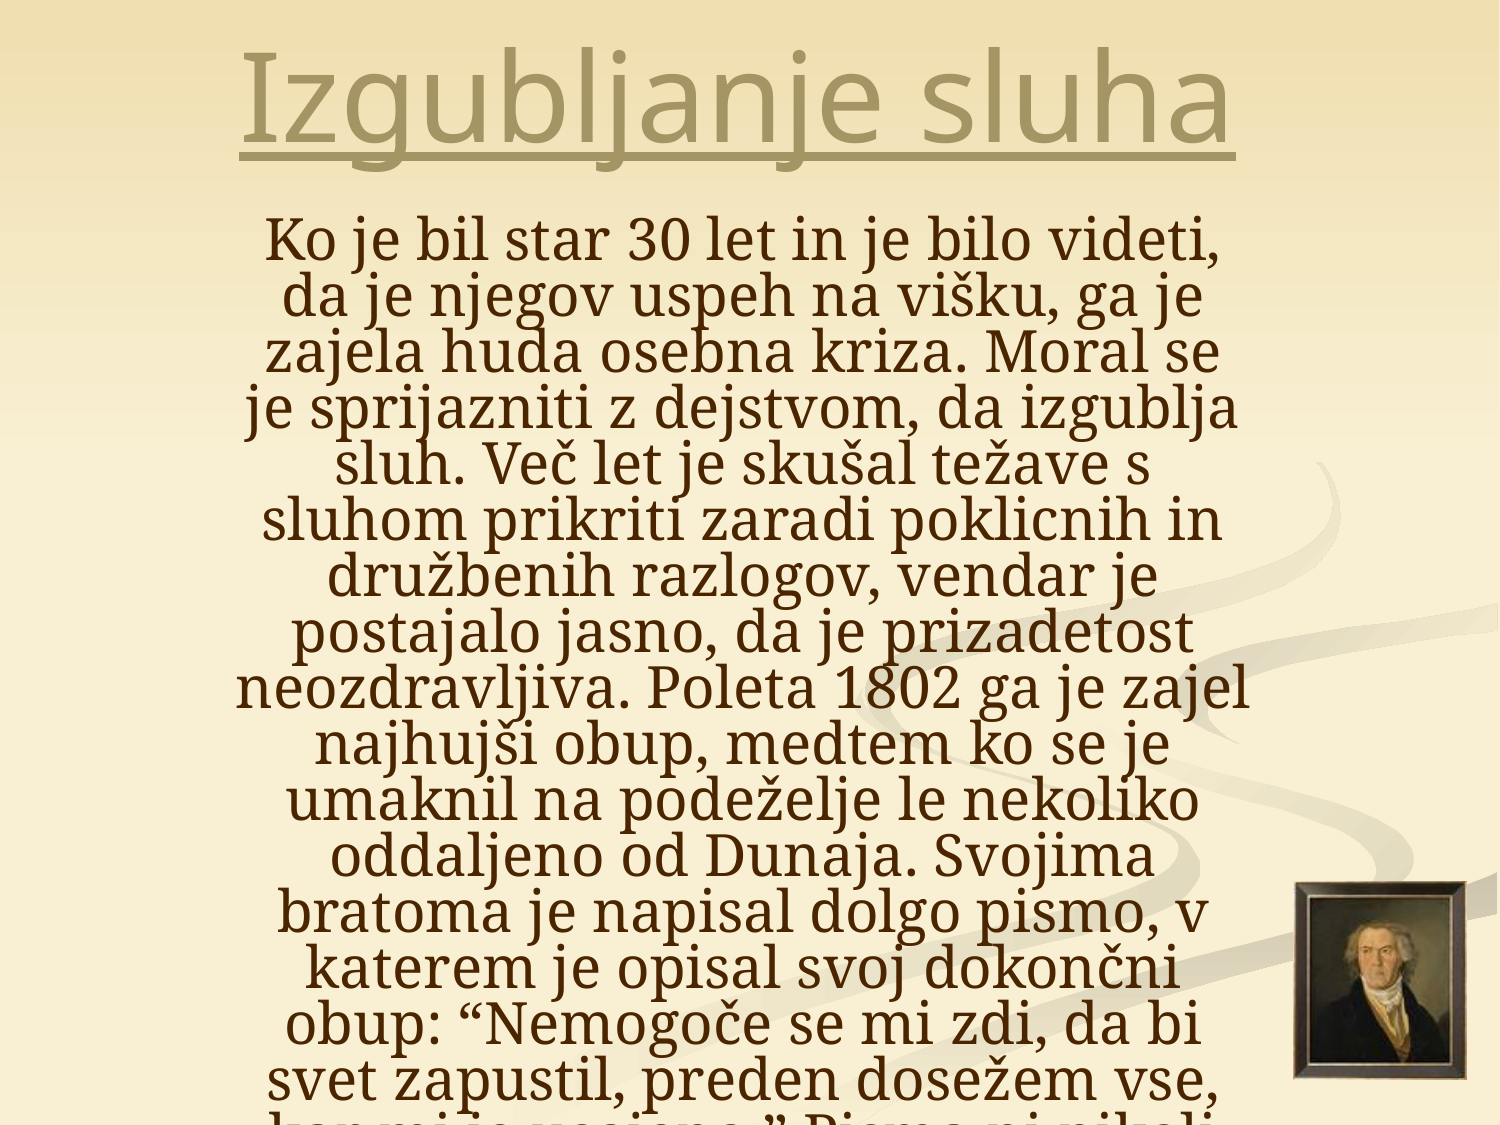

# Izgubljanje sluha
Ko je bil star 30 let in je bilo videti, da je njegov uspeh na višku, ga je zajela huda osebna kriza. Moral se je sprijazniti z dejstvom, da izgublja sluh. Več let je skušal težave s sluhom prikriti zaradi poklicnih in družbenih razlogov, vendar je postajalo jasno, da je prizadetost neozdravljiva. Poleta 1802 ga je zajel najhujši obup, medtem ko se je umaknil na podeželje le nekoliko oddaljeno od Dunaja. Svojima bratoma je napisal dolgo pismo, v katerem je opisal svoj dokončni obup: “Nemogoče se mi zdi, da bi svet zapustil, preden dosežem vse, kar mi je usojeno.” Pisma ni nikoli odposlal; po smrti so ga našli med njegovo zapuščino.